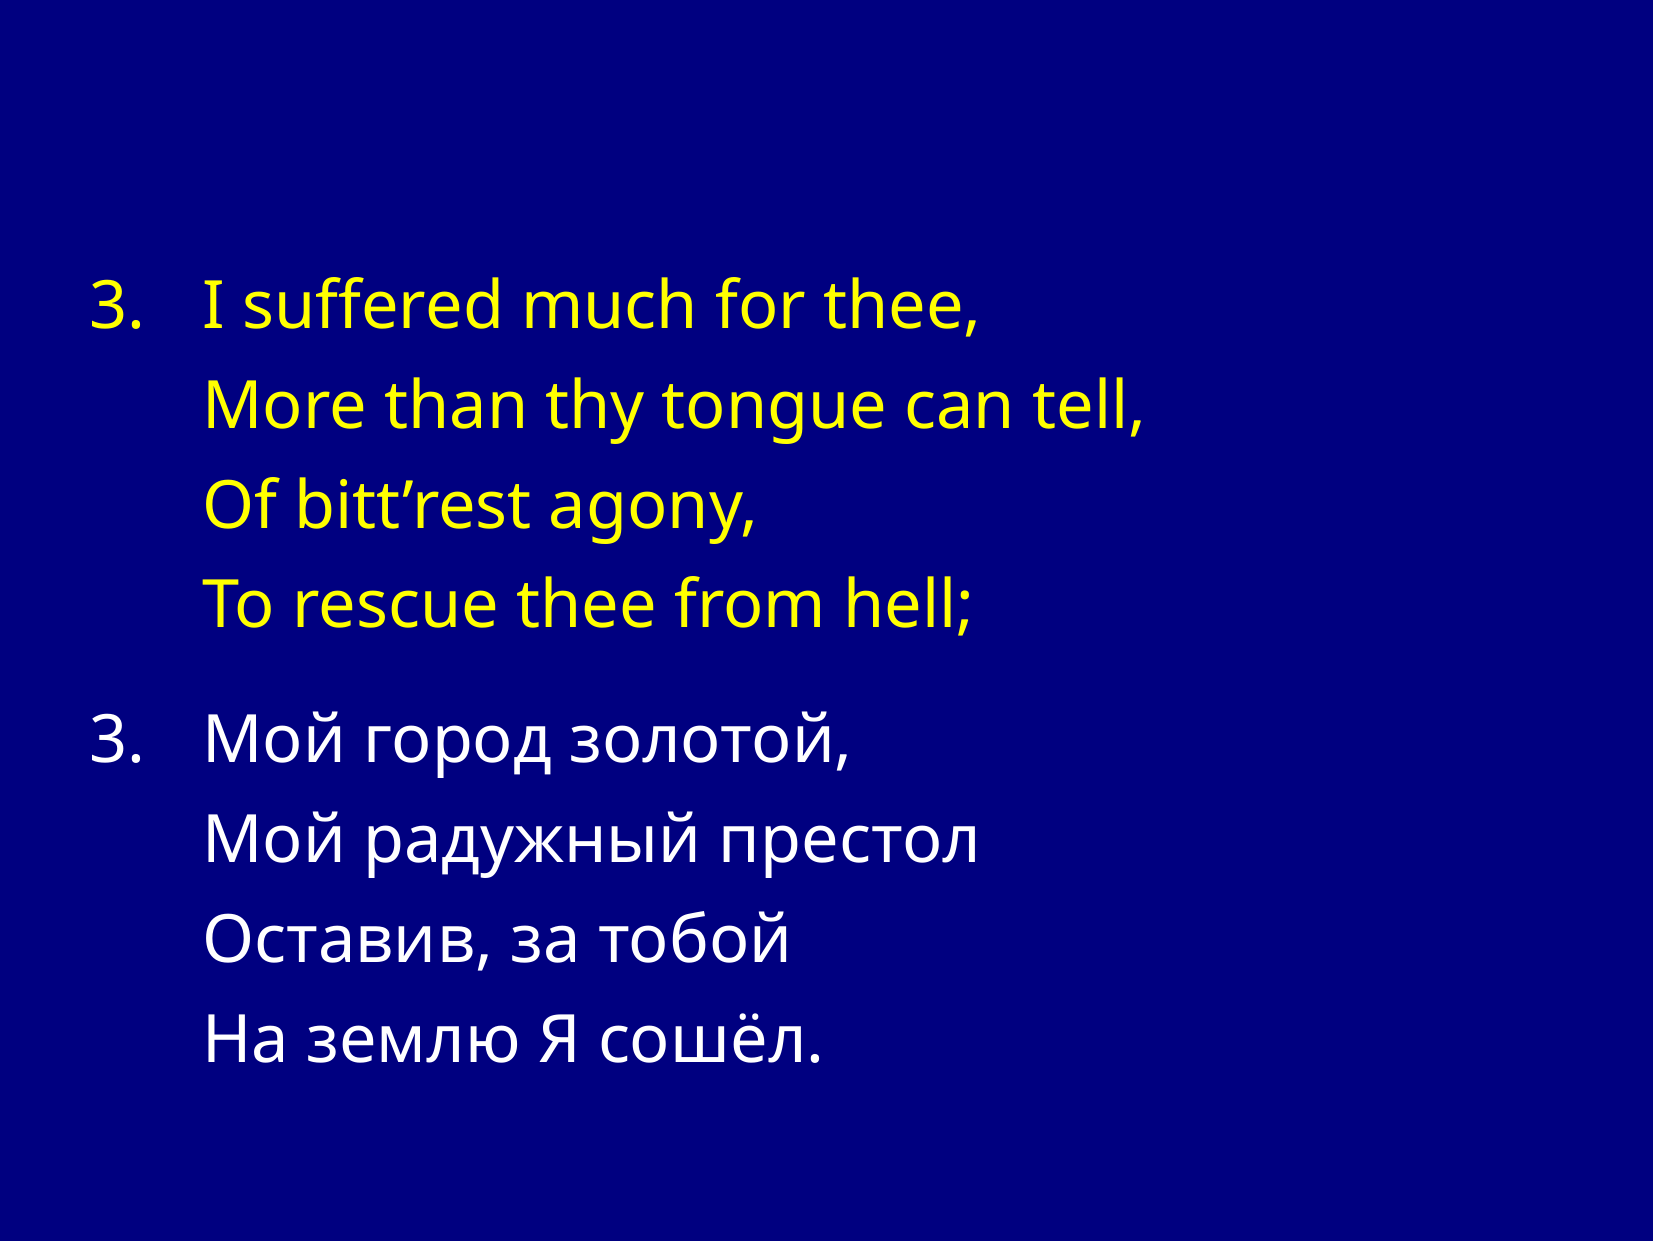

3.	I suffered much for thee,
	More than thy tongue can tell,
	Of bitt’rest agony,
	To rescue thee from hell;
3.	Мой город золотой,
	Мой радужный престол
	Оставив, за тобой
	На землю Я сошёл.